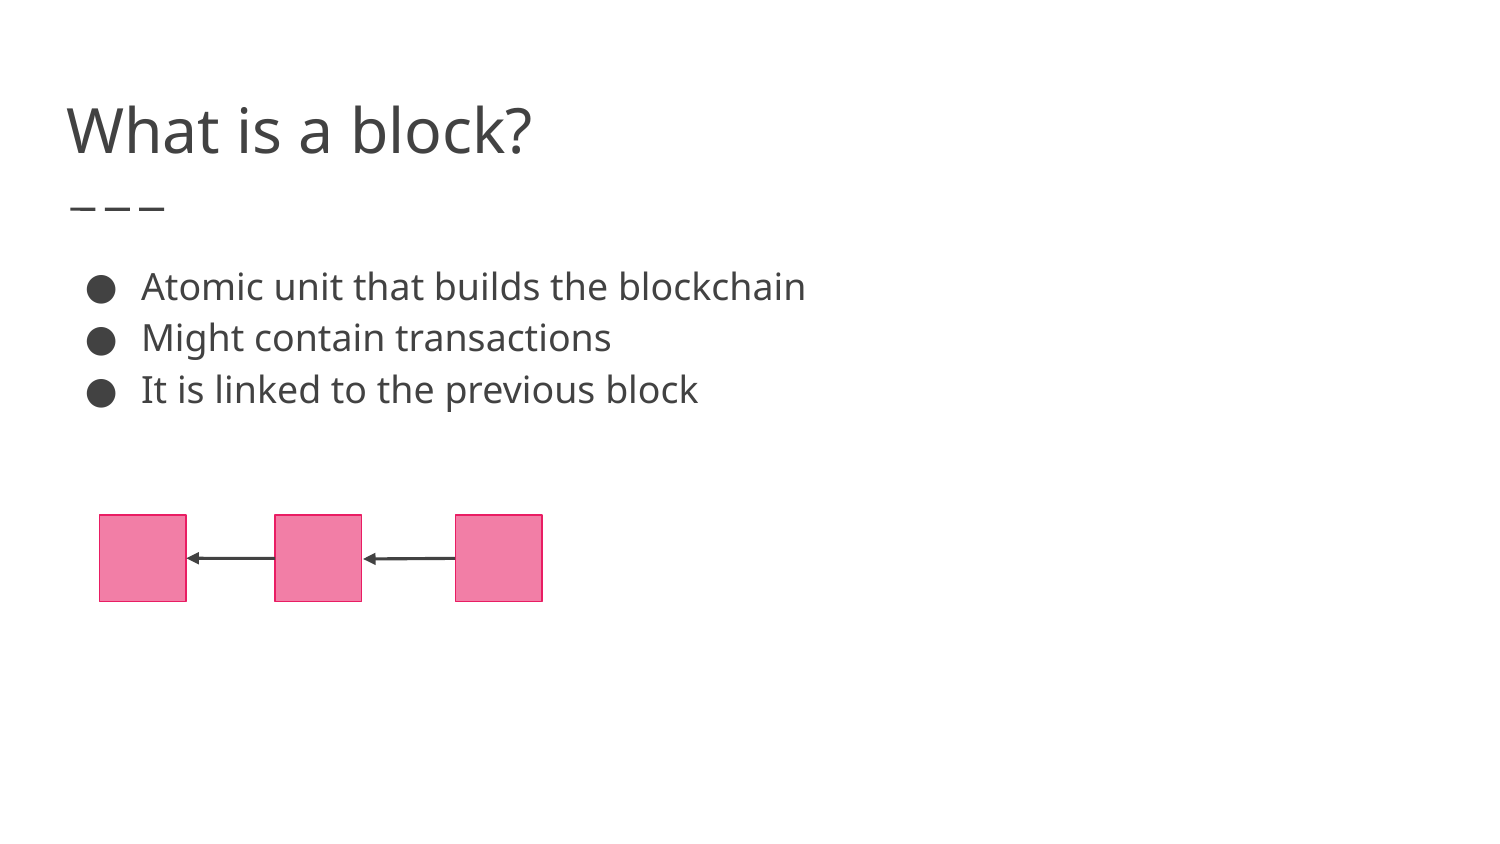

# What is a block?
Atomic unit that builds the blockchain
Might contain transactions
It is linked to the previous block